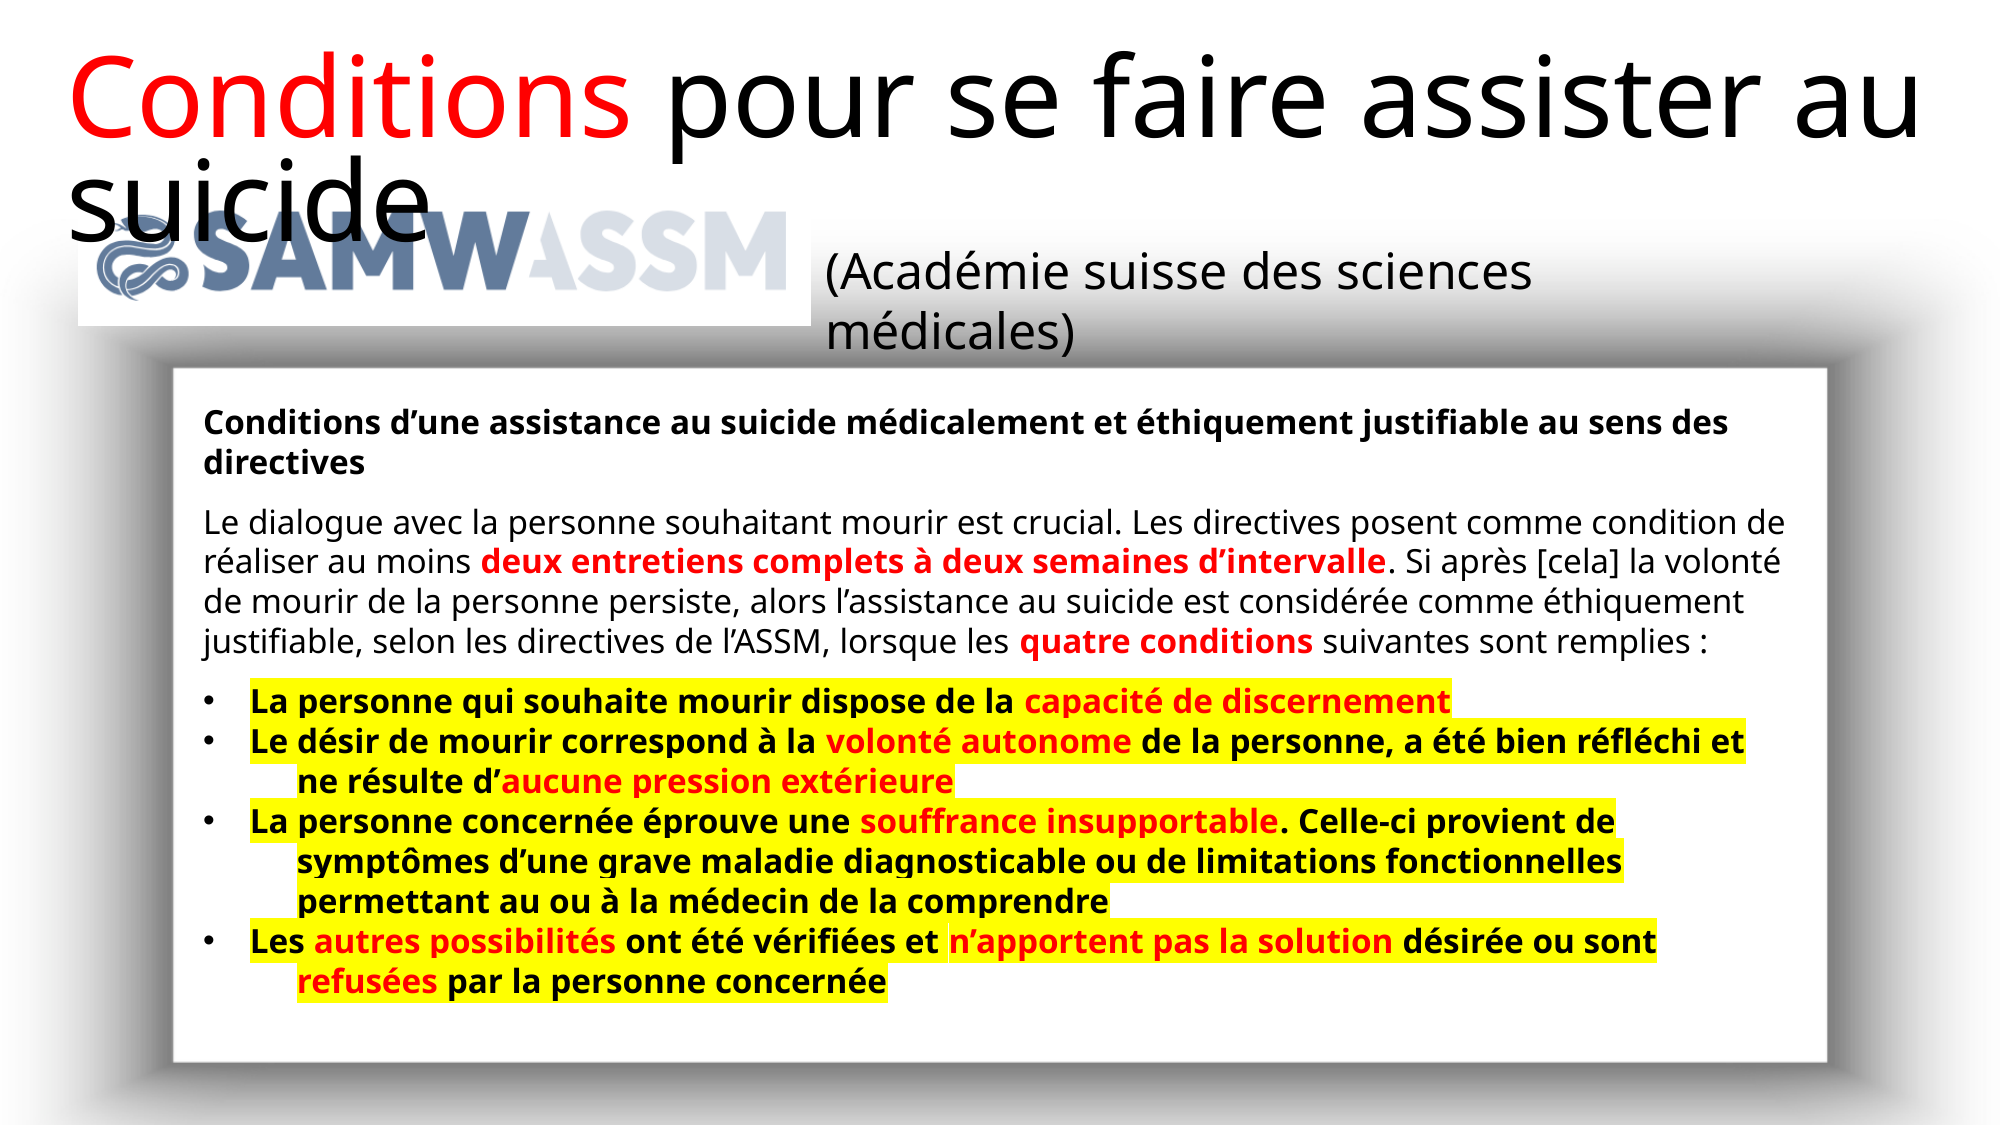

Conditions pour se faire assister au suicide
(Académie suisse des sciences médicales)
Conditions d’une assistance au suicide médicalement et éthiquement justifiable au sens des directives
Le dialogue avec la personne souhaitant mourir est crucial. Les directives posent comme condition de réaliser au moins deux entretiens complets à deux semaines d’intervalle. Si après [cela] la volonté de mourir de la personne persiste, alors l’assistance au suicide est considérée comme éthiquement justifiable, selon les directives de l’ASSM, lorsque les quatre conditions suivantes sont remplies :
La personne qui souhaite mourir dispose de la capacité de discernement
Le désir de mourir correspond à la volonté autonome de la personne, a été bien réfléchi et ne résulte d’aucune pression extérieure
La personne concernée éprouve une souffrance insupportable. Celle-ci provient de symptômes d’une grave maladie diagnosticable ou de limitations fonctionnelles permettant au ou à la médecin de la comprendre
Les autres possibilités ont été vérifiées et n’apportent pas la solution désirée ou sont refusées par la personne concernée